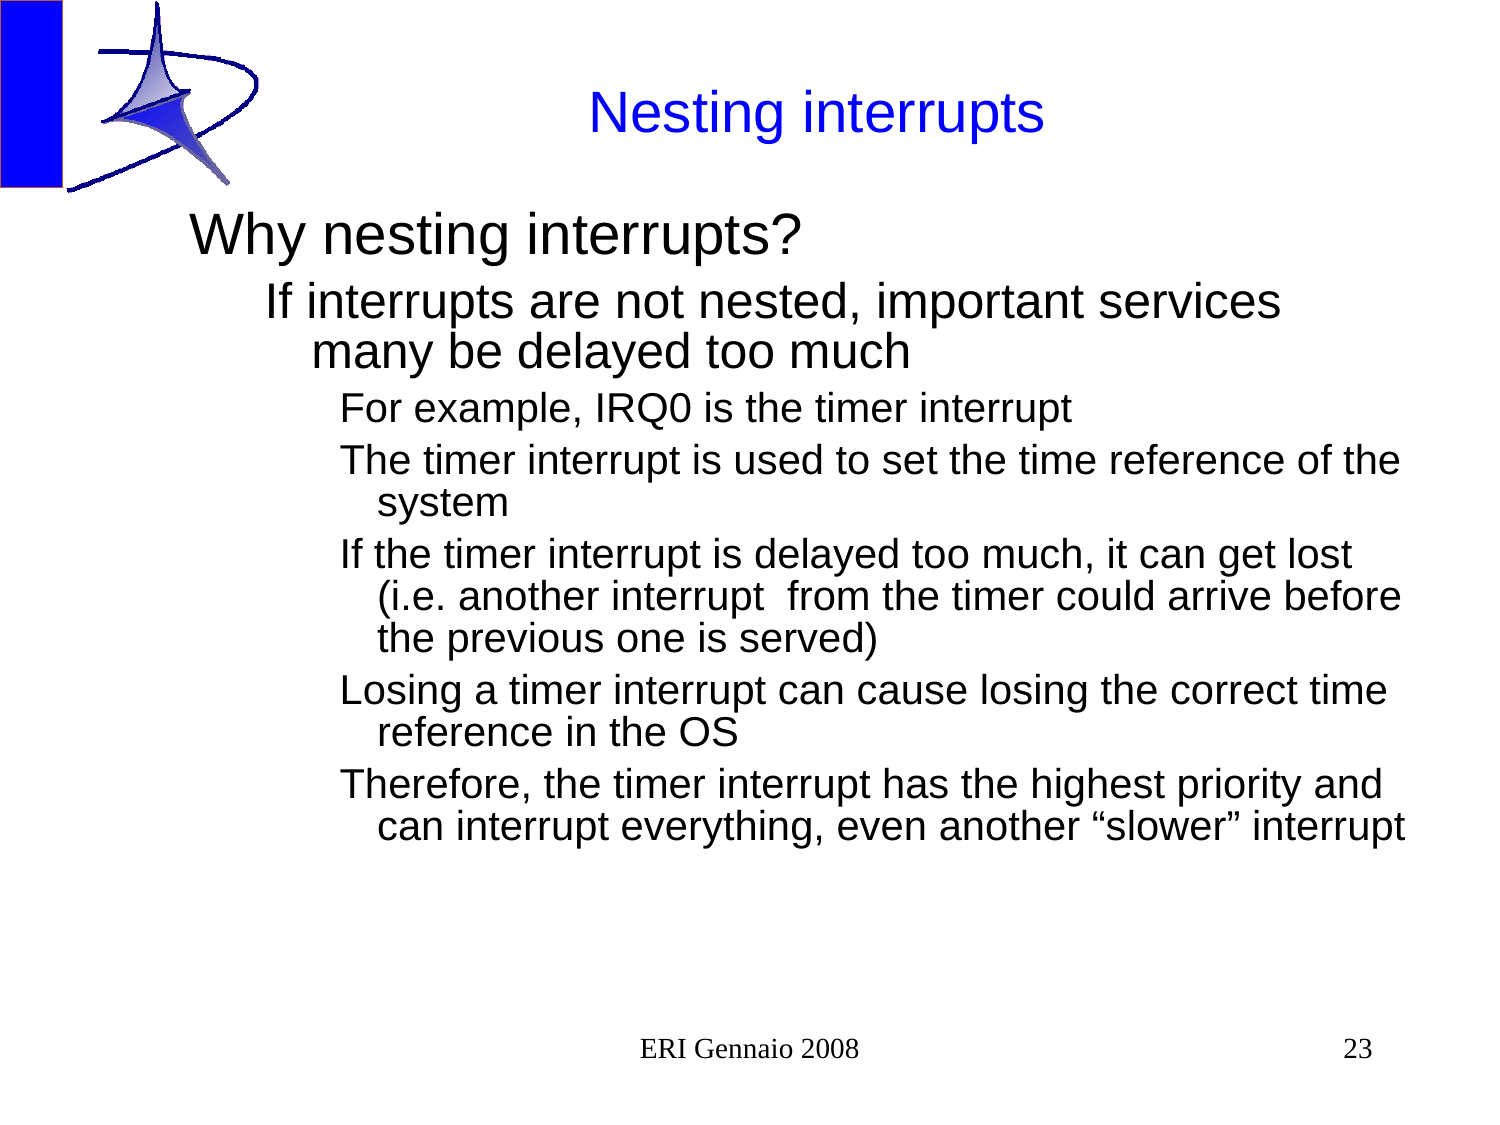

# Nesting interrupts
Why nesting interrupts?
If interrupts are not nested, important services many be delayed too much
For example, IRQ0 is the timer interrupt
The timer interrupt is used to set the time reference of the system
If the timer interrupt is delayed too much, it can get lost (i.e. another interrupt from the timer could arrive before the previous one is served)
Losing a timer interrupt can cause losing the correct time reference in the OS
Therefore, the timer interrupt has the highest priority and can interrupt everything, even another “slower” interrupt
ERI Gennaio 2008
23